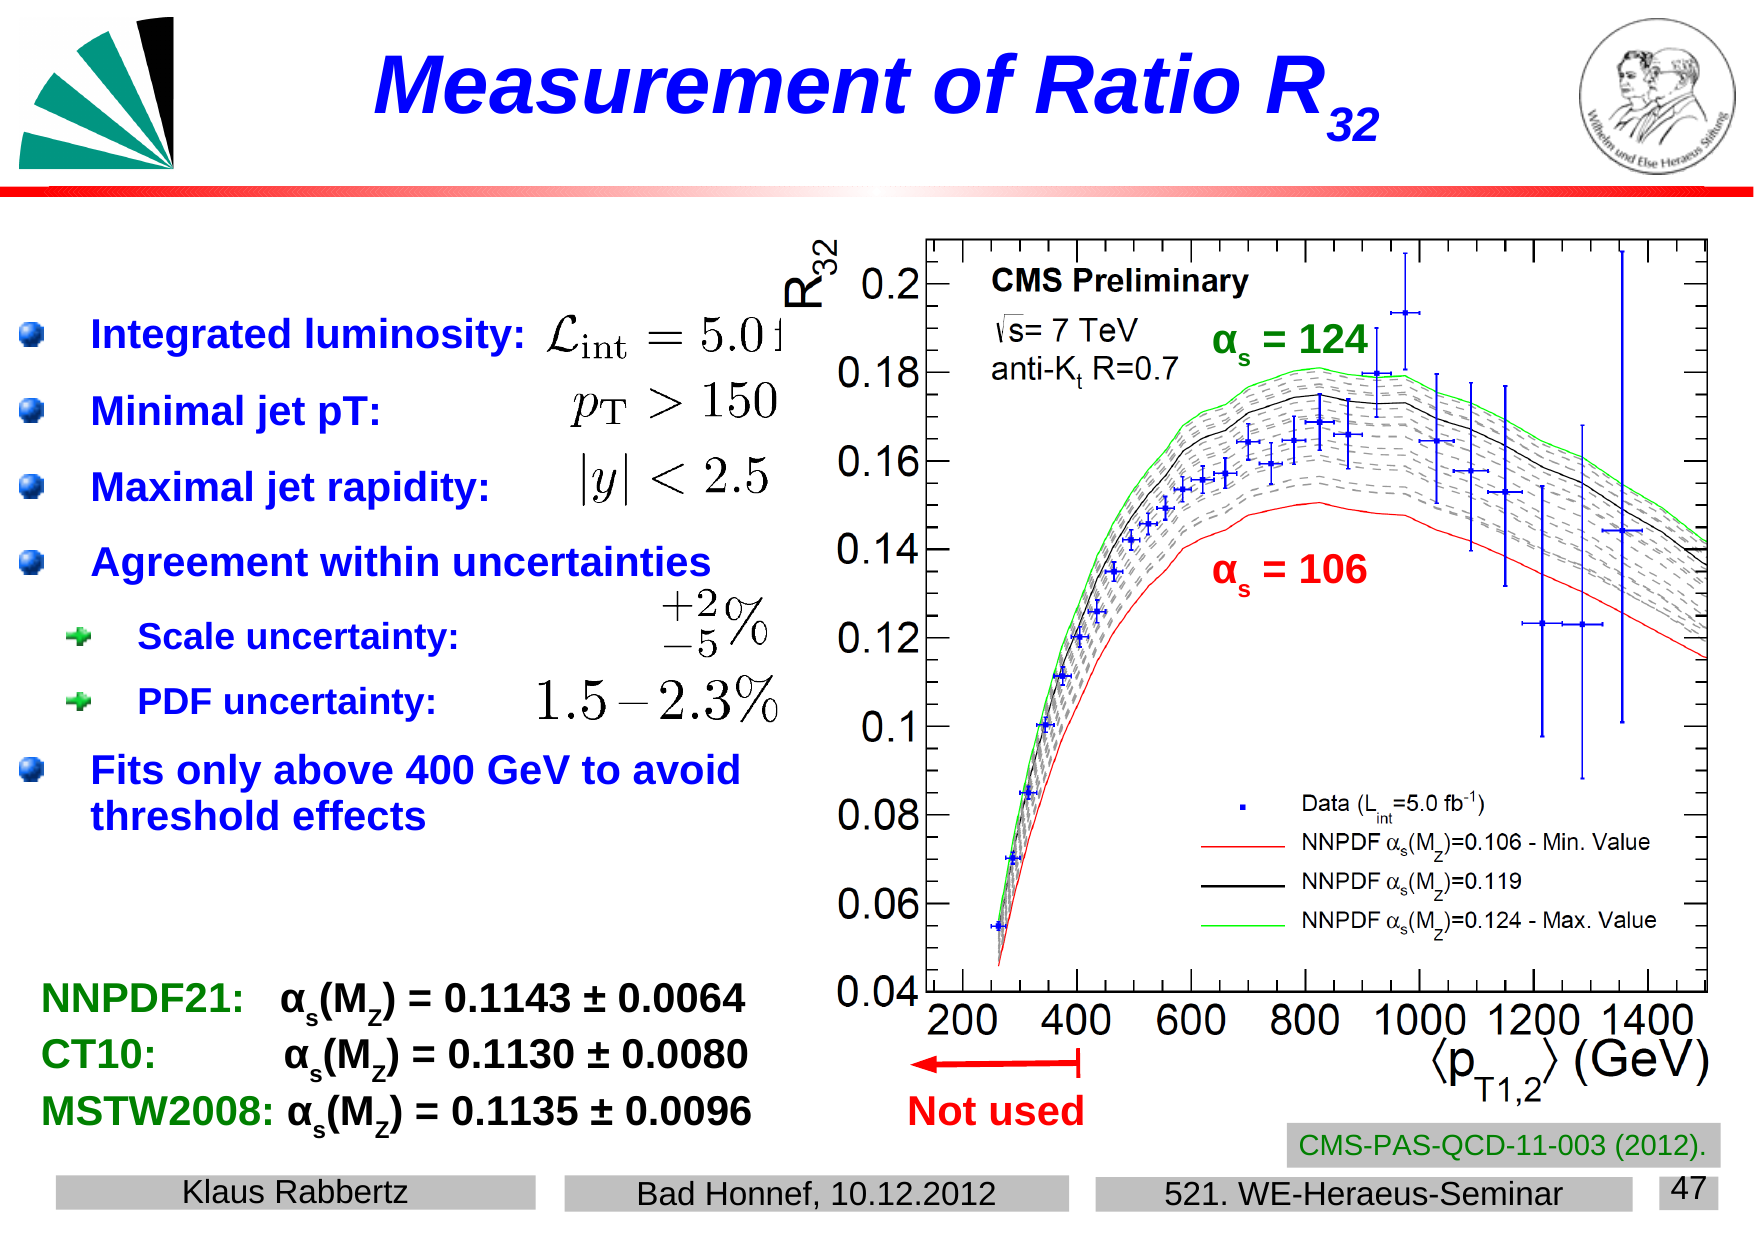

# Measurement of Ratio R32
αs = 124
Integrated luminosity:
Minimal jet pT:
Maximal jet rapidity:
Agreement within uncertainties
Scale uncertainty:
PDF uncertainty:
Fits only above 400 GeV to avoid threshold effects
αs = 106
NNPDF21: αs(MZ) = 0.1143 ± 0.0064
CT10: αs(MZ) = 0.1130 ± 0.0080
MSTW2008: αs(MZ) = 0.1135 ± 0.0096
Not used
CMS-PAS-QCD-11-003 (2012).